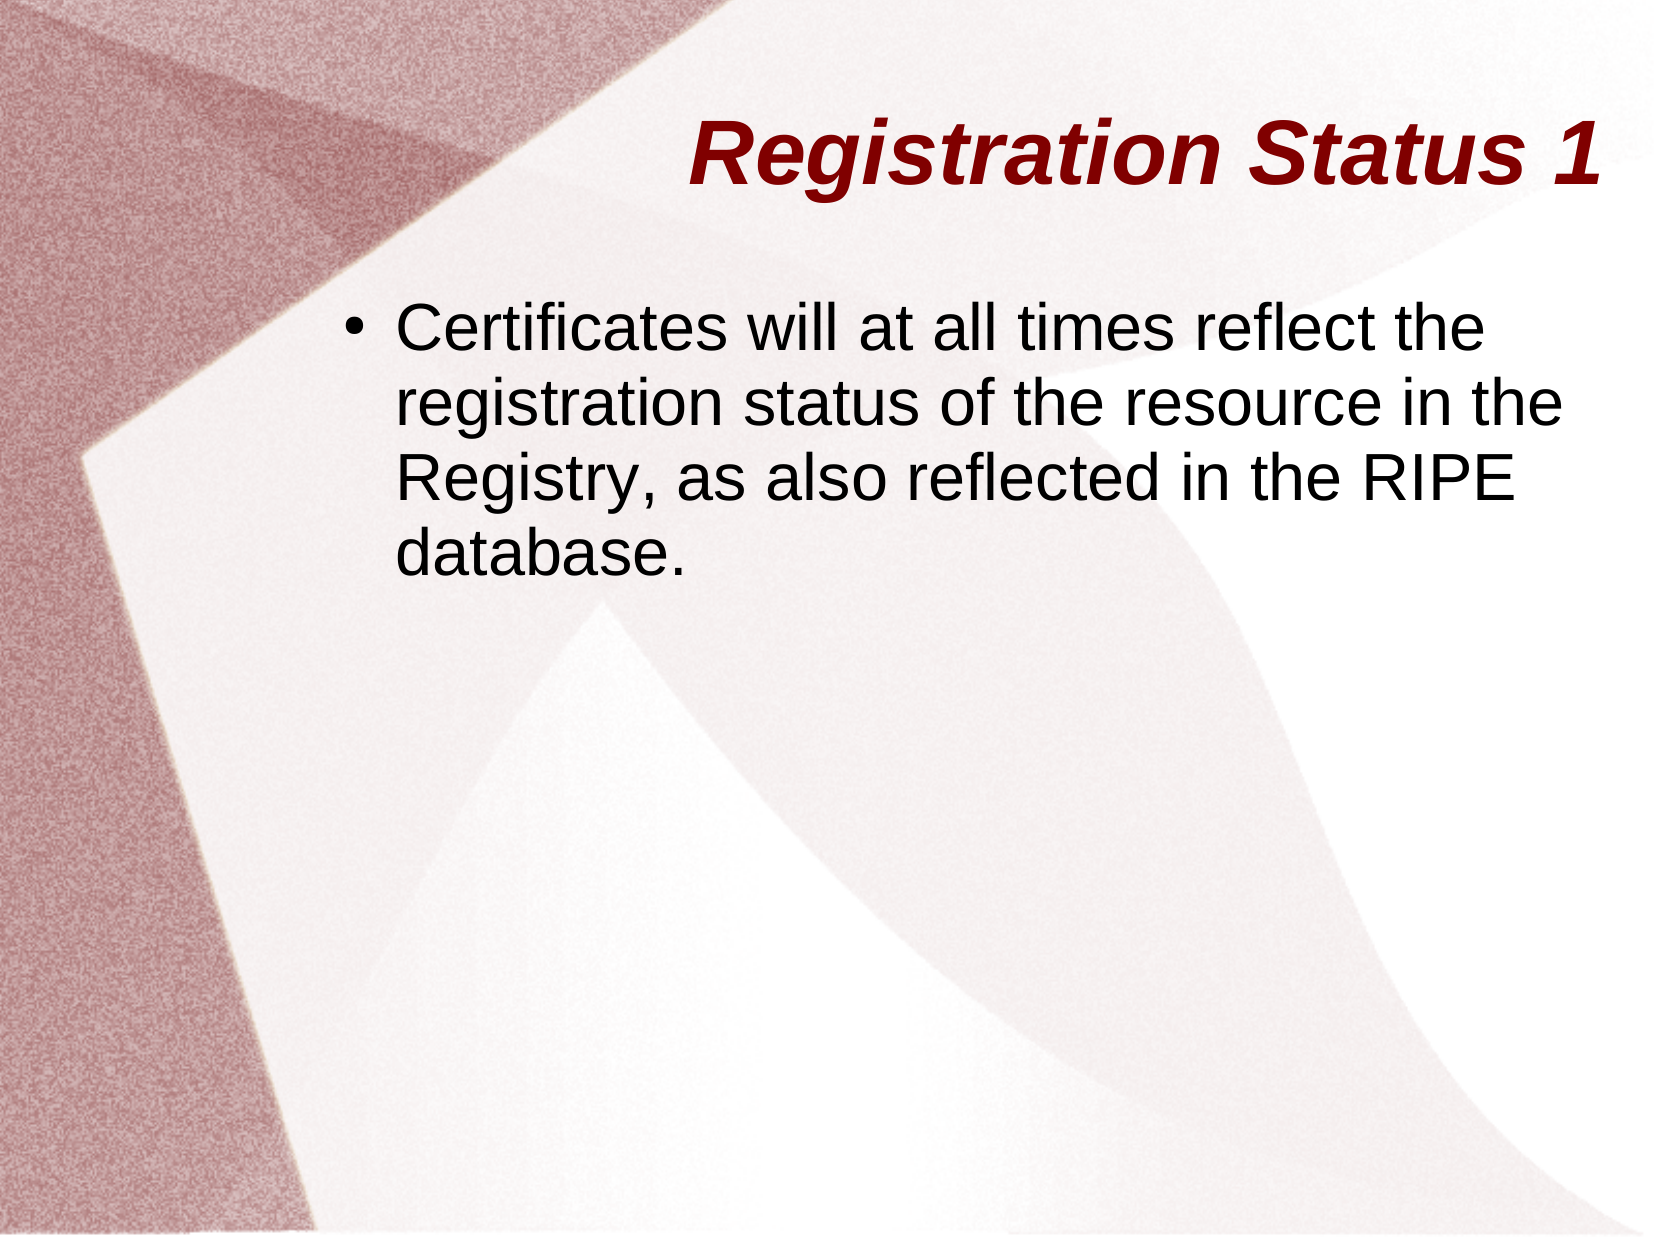

# Registration Status 1
Certificates will at all times reflect the registration status of the resource in the Registry, as also reflected in the RIPE database.